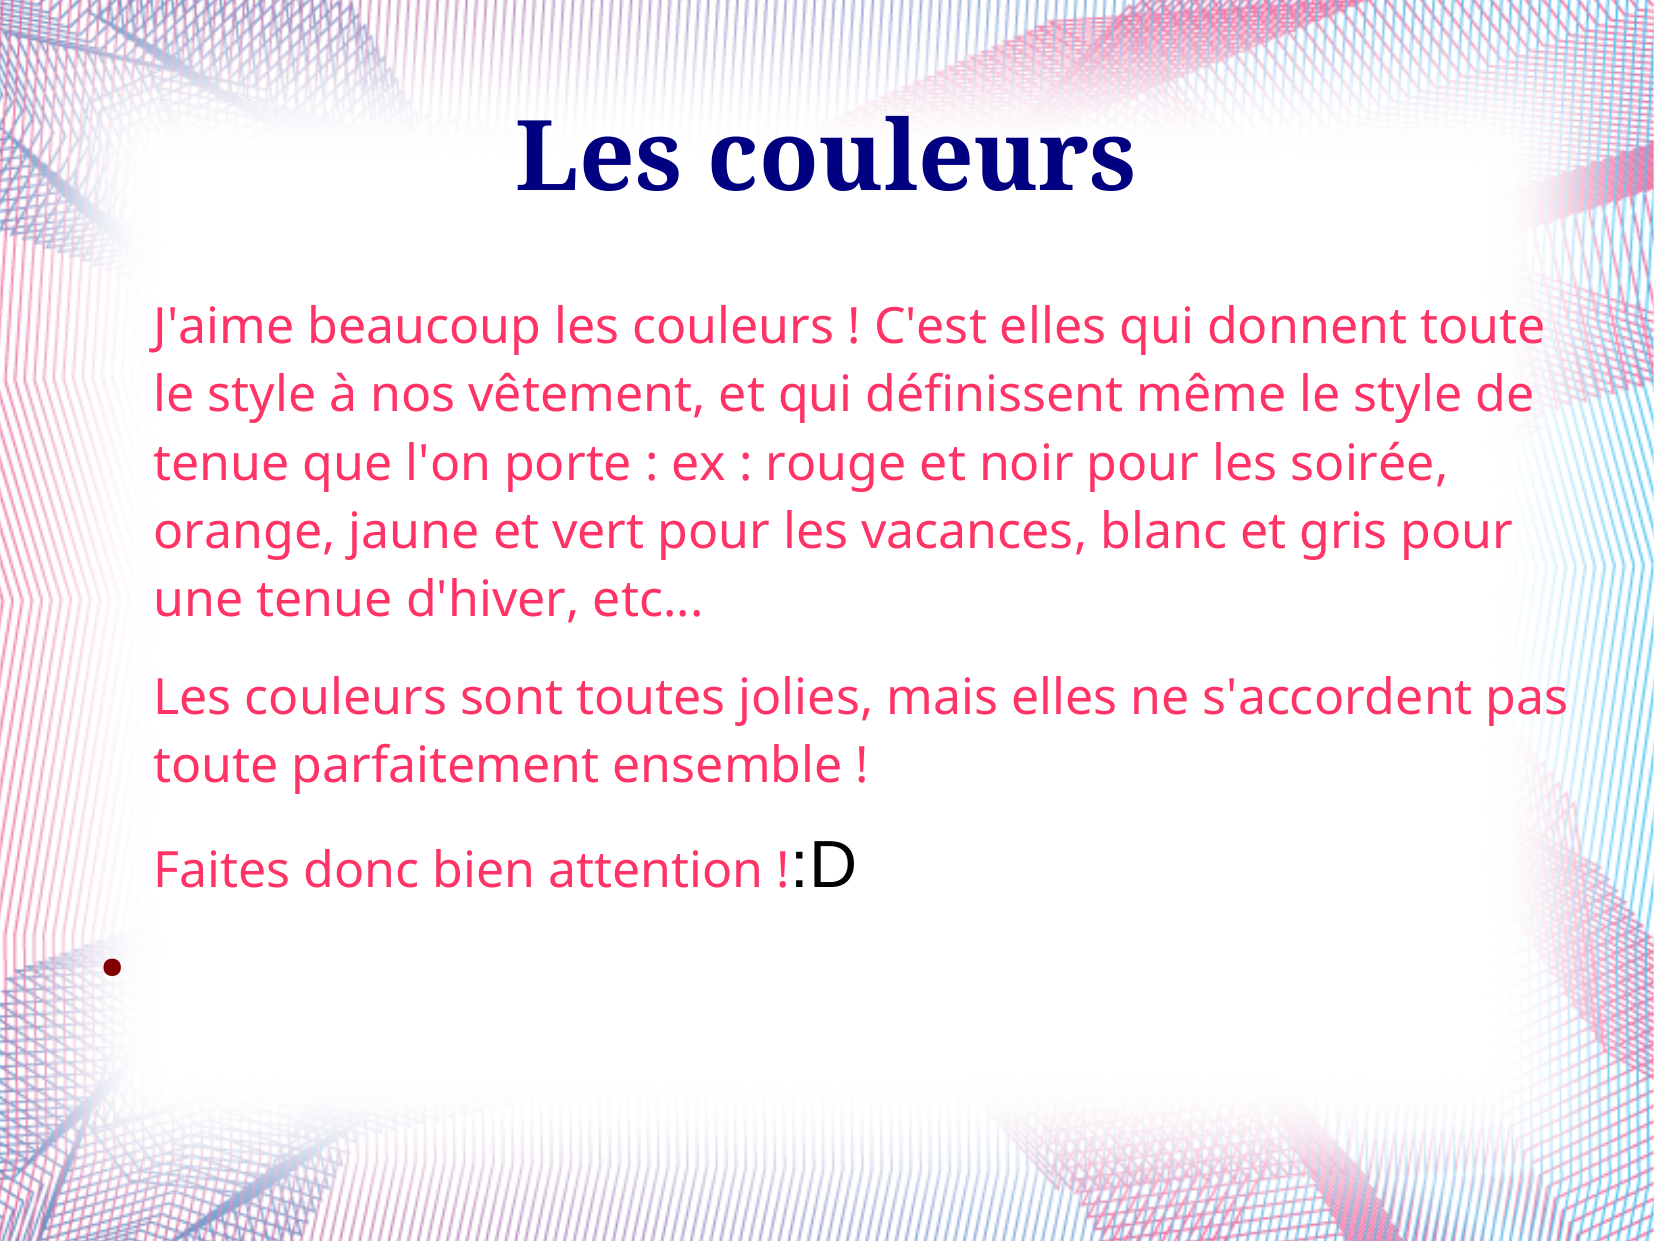

# Les couleurs
J'aime beaucoup les couleurs ! C'est elles qui donnent toute le style à nos vêtement, et qui définissent même le style de tenue que l'on porte : ex : rouge et noir pour les soirée, orange, jaune et vert pour les vacances, blanc et gris pour une tenue d'hiver, etc...
Les couleurs sont toutes jolies, mais elles ne s'accordent pas toute parfaitement ensemble !
Faites donc bien attention !:D